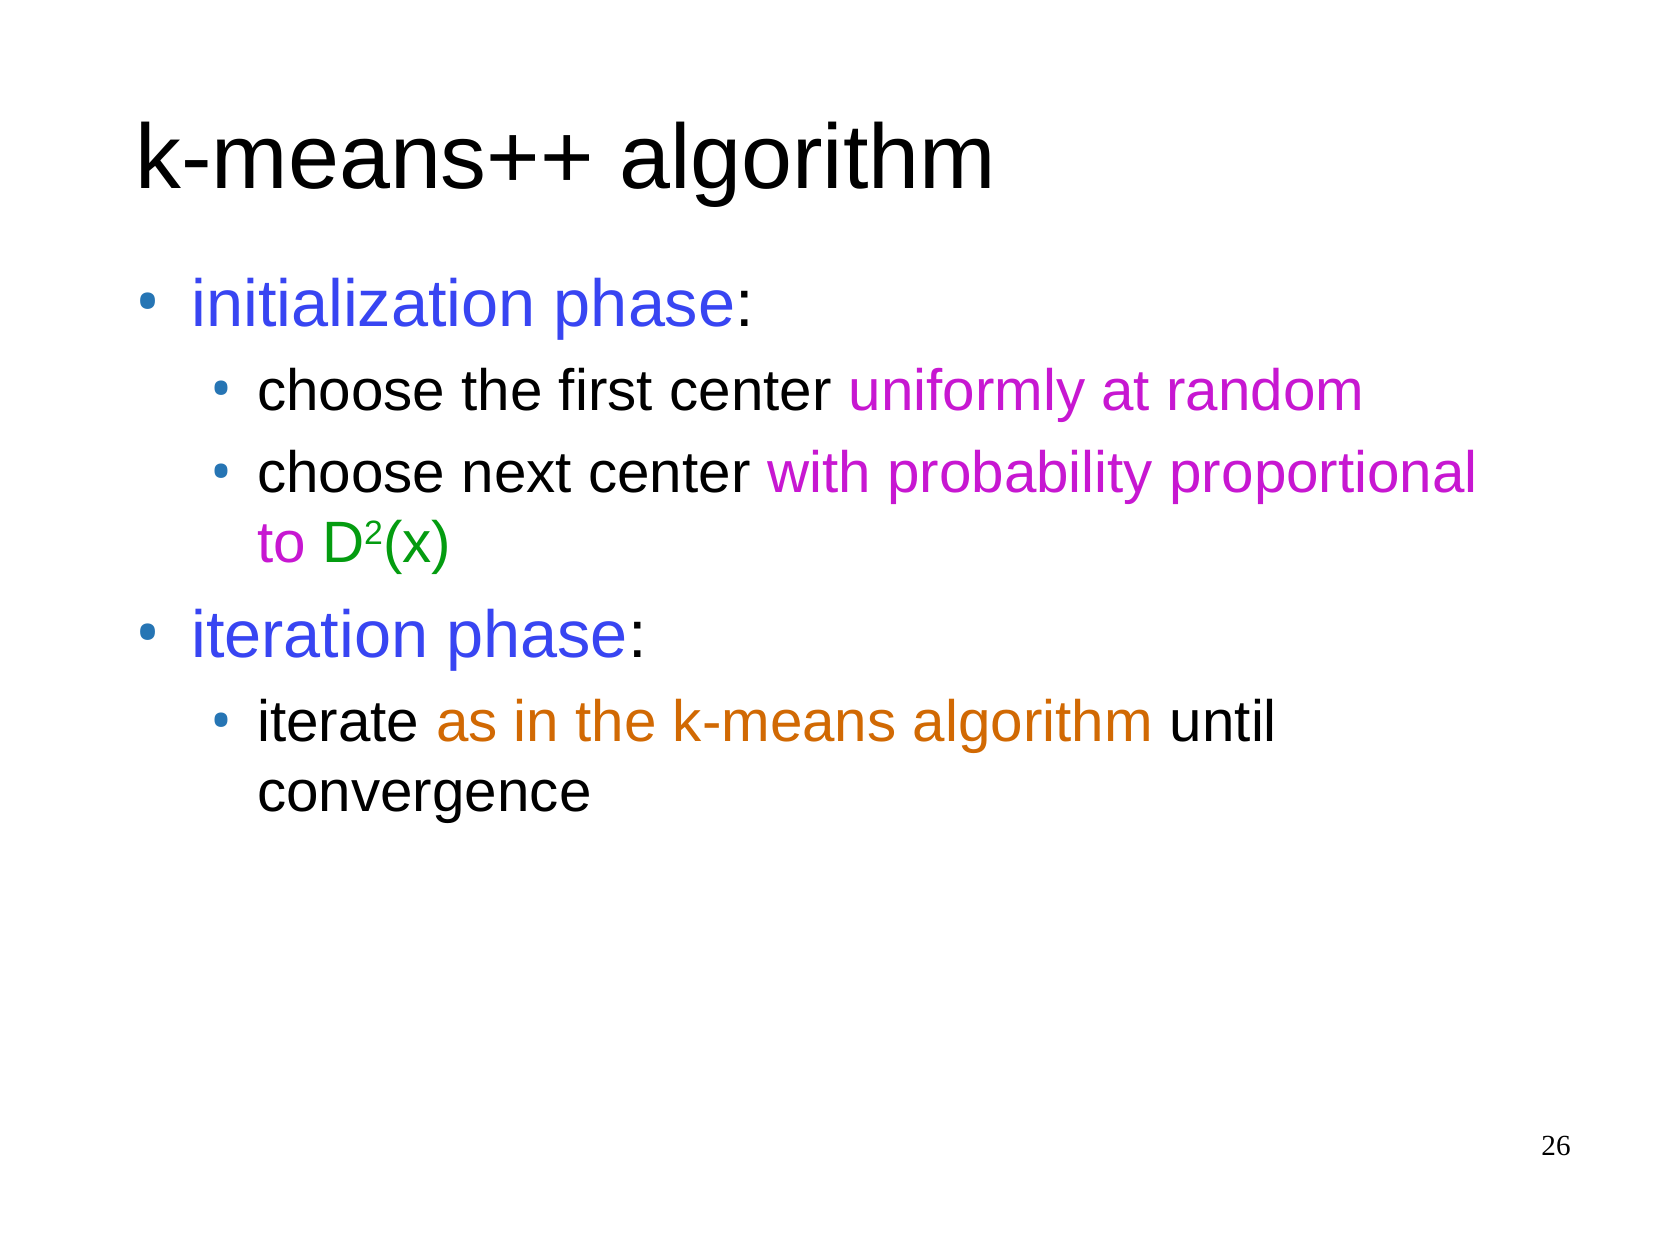

# k-means++ algorithm
initialization phase:
choose the first center uniformly at random
choose next center with probability proportional to D2(x)
iteration phase:
iterate as in the k-means algorithm until convergence
Boston University Slideshow Title Goes Here
26